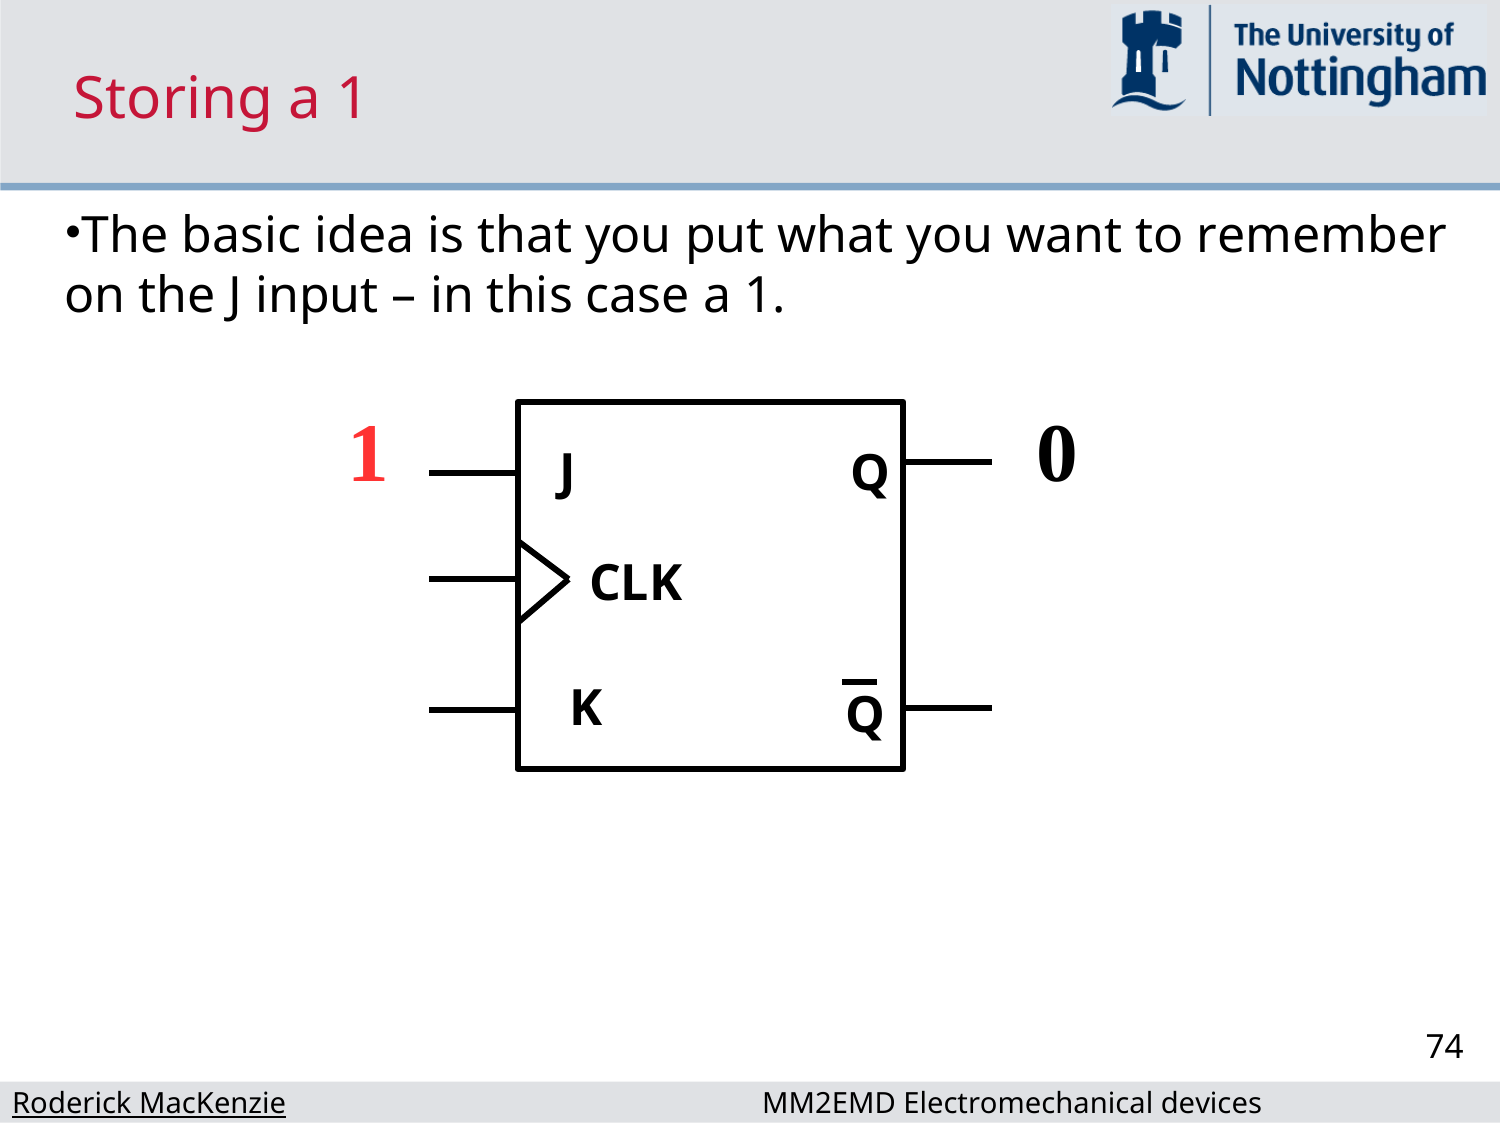

# Storing a 1
The basic idea is that you put what you want to remember on the J input – in this case a 1.
1
0
J
Q
CLK
K
Q